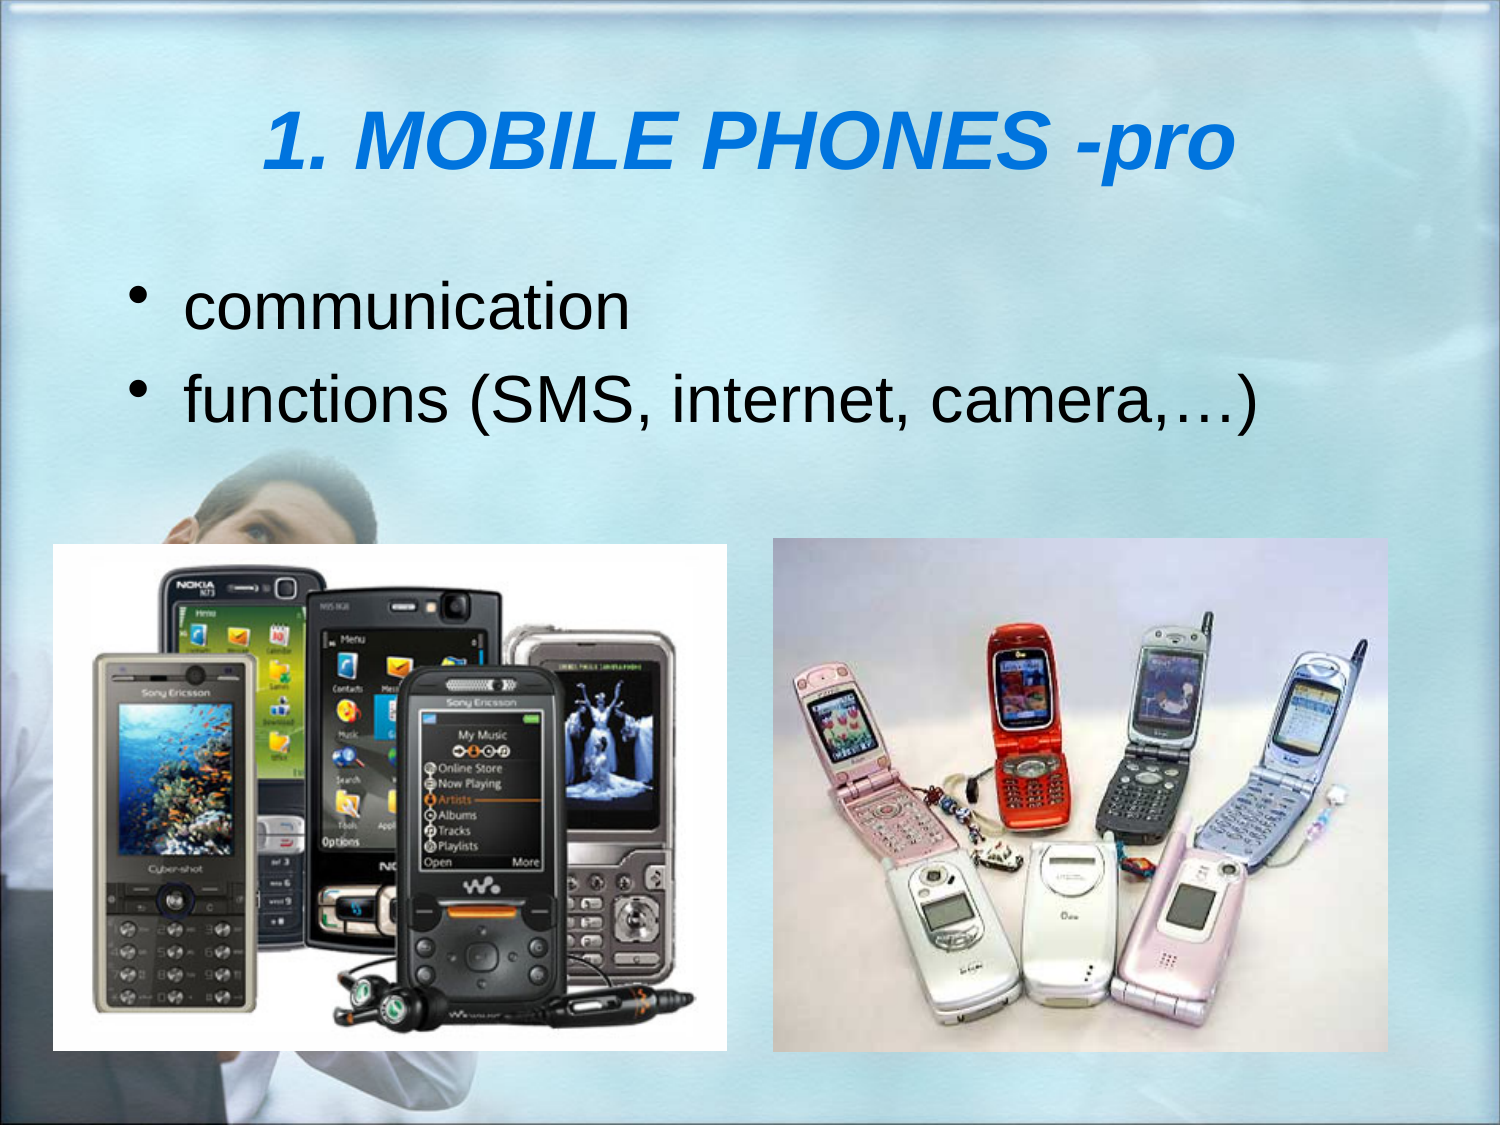

# 1. MOBILE PHONES -pro
communication
functions (SMS, internet, camera,…)